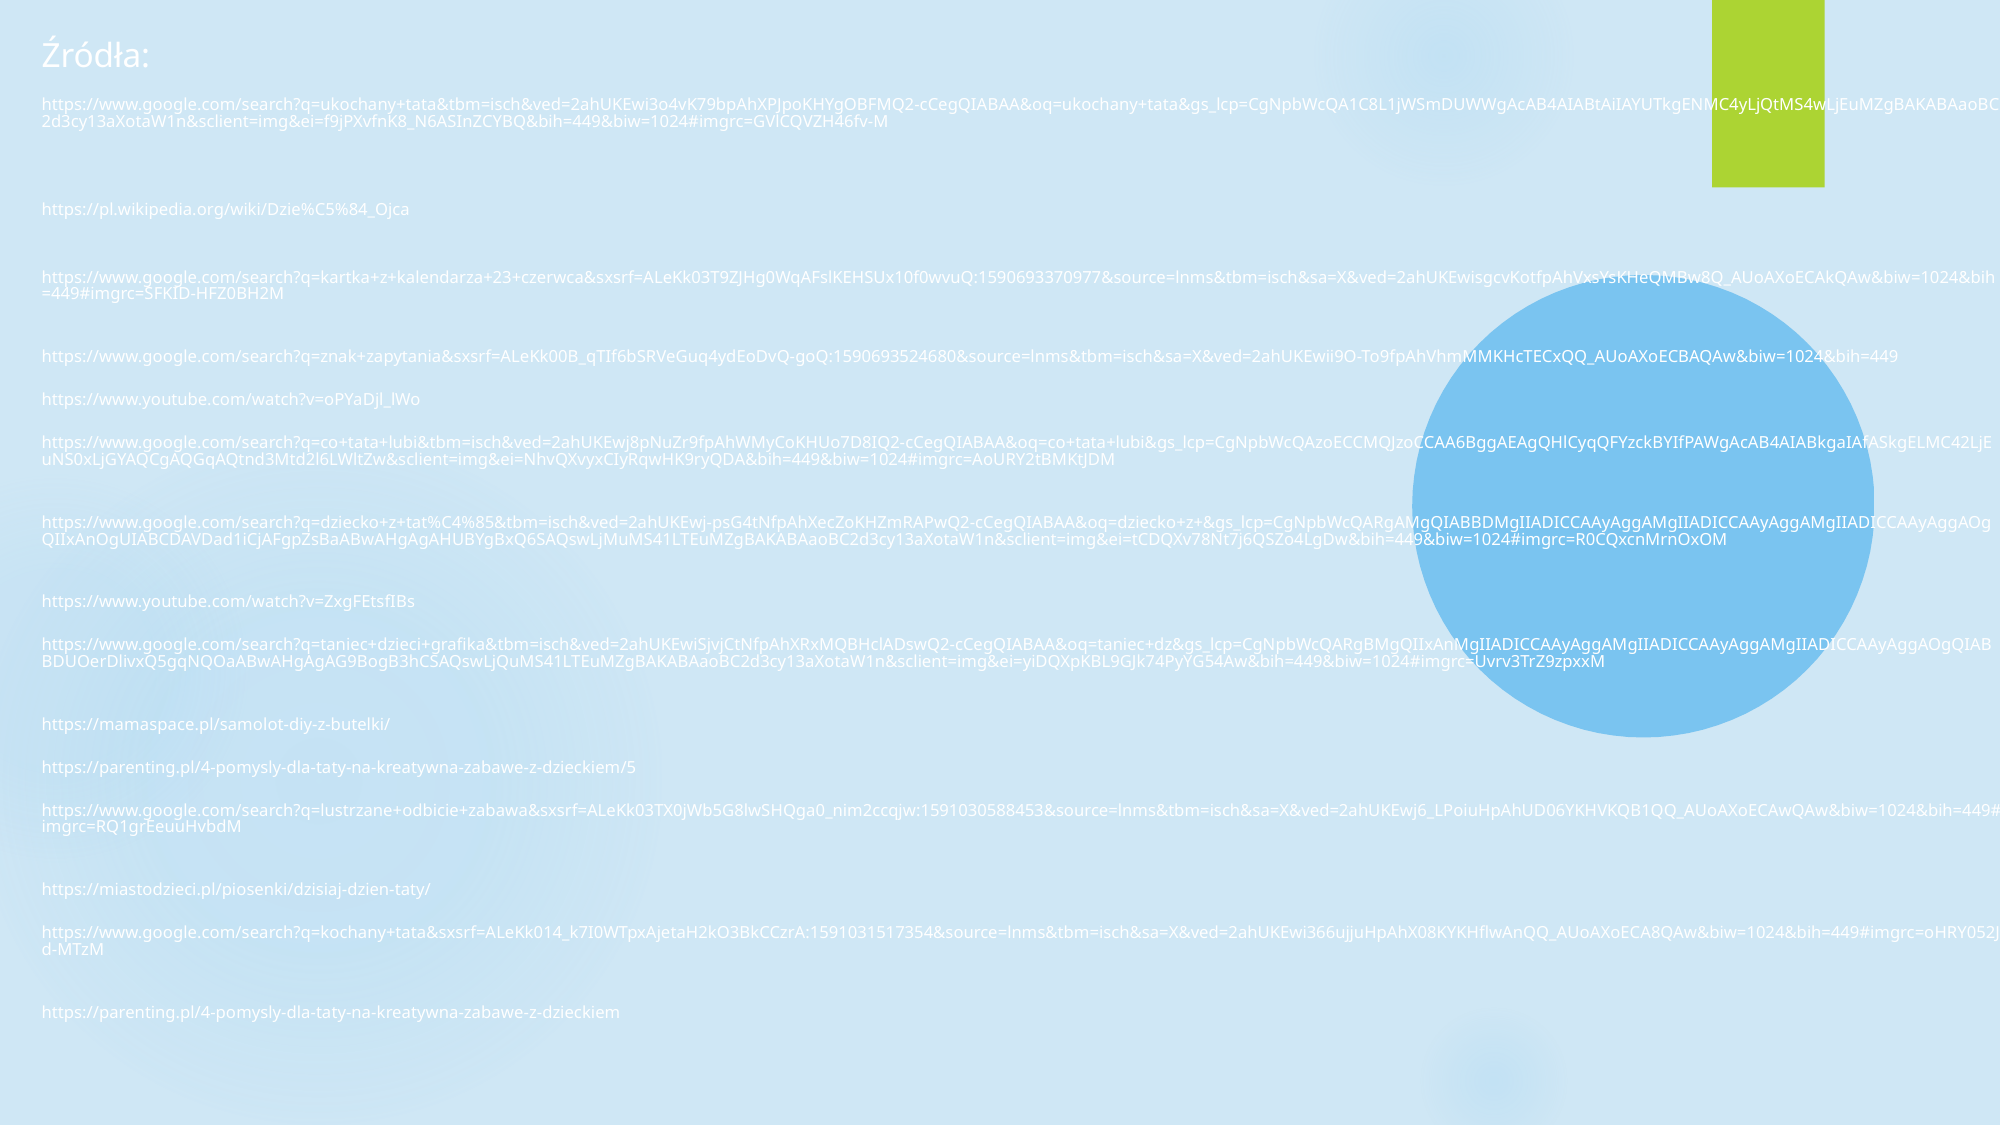

Źródła:
https://www.google.com/search?q=ukochany+tata&tbm=isch&ved=2ahUKEwi3o4vK79bpAhXPJpoKHYgOBFMQ2-cCegQIABAA&oq=ukochany+tata&gs_lcp=CgNpbWcQA1C8L1jWSmDUWWgAcAB4AIABtAiIAYUTkgENMC4yLjQtMS4wLjEuMZgBAKABAaoBC2d3cy13aXotaW1n&sclient=img&ei=f9jPXvfnK8_N6ASInZCYBQ&bih=449&biw=1024#imgrc=GVlCQVZH46fv-M
https://pl.wikipedia.org/wiki/Dzie%C5%84_Ojca
https://www.google.com/search?q=kartka+z+kalendarza+23+czerwca&sxsrf=ALeKk03T9ZJHg0WqAFslKEHSUx10f0wvuQ:1590693370977&source=lnms&tbm=isch&sa=X&ved=2ahUKEwisgcvKotfpAhVxsYsKHeQMBw8Q_AUoAXoECAkQAw&biw=1024&bih=449#imgrc=SFKID-HFZ0BH2M
https://www.google.com/search?q=znak+zapytania&sxsrf=ALeKk00B_qTIf6bSRVeGuq4ydEoDvQ-goQ:1590693524680&source=lnms&tbm=isch&sa=X&ved=2ahUKEwii9O-To9fpAhVhmMMKHcTECxQQ_AUoAXoECBAQAw&biw=1024&bih=449
https://www.youtube.com/watch?v=oPYaDjl_lWo
https://www.google.com/search?q=co+tata+lubi&tbm=isch&ved=2ahUKEwj8pNuZr9fpAhWMyCoKHUo7D8IQ2-cCegQIABAA&oq=co+tata+lubi&gs_lcp=CgNpbWcQAzoECCMQJzoCCAA6BggAEAgQHlCyqQFYzckBYIfPAWgAcAB4AIABkgaIAfASkgELMC42LjEuNS0xLjGYAQCgAQGqAQtnd3Mtd2l6LWltZw&sclient=img&ei=NhvQXvyxCIyRqwHK9ryQDA&bih=449&biw=1024#imgrc=AoURY2tBMKtJDM
https://www.google.com/search?q=dziecko+z+tat%C4%85&tbm=isch&ved=2ahUKEwj-psG4tNfpAhXecZoKHZmRAPwQ2-cCegQIABAA&oq=dziecko+z+&gs_lcp=CgNpbWcQARgAMgQIABBDMgIIADICCAAyAggAMgIIADICCAAyAggAMgIIADICCAAyAggAOgQIIxAnOgUIABCDAVDad1iCjAFgpZsBaABwAHgAgAHUBYgBxQ6SAQswLjMuMS41LTEuMZgBAKABAaoBC2d3cy13aXotaW1n&sclient=img&ei=tCDQXv78Nt7j6QSZo4LgDw&bih=449&biw=1024#imgrc=R0CQxcnMrnOxOM
https://www.youtube.com/watch?v=ZxgFEtsfIBs
https://www.google.com/search?q=taniec+dzieci+grafika&tbm=isch&ved=2ahUKEwiSjvjCtNfpAhXRxMQBHclADswQ2-cCegQIABAA&oq=taniec+dz&gs_lcp=CgNpbWcQARgBMgQIIxAnMgIIADICCAAyAggAMgIIADICCAAyAggAMgIIADICCAAyAggAOgQIABBDUOerDlivxQ5gqNQOaABwAHgAgAG9BogB3hCSAQswLjQuMS41LTEuMZgBAKABAaoBC2d3cy13aXotaW1n&sclient=img&ei=yiDQXpKBL9GJk74PyYG54Aw&bih=449&biw=1024#imgrc=Uvrv3TrZ9zpxxM
https://mamaspace.pl/samolot-diy-z-butelki/
https://parenting.pl/4-pomysly-dla-taty-na-kreatywna-zabawe-z-dzieckiem/5
https://www.google.com/search?q=lustrzane+odbicie+zabawa&sxsrf=ALeKk03TX0jWb5G8lwSHQga0_nim2ccqjw:1591030588453&source=lnms&tbm=isch&sa=X&ved=2ahUKEwj6_LPoiuHpAhUD06YKHVKQB1QQ_AUoAXoECAwQAw&biw=1024&bih=449#imgrc=RQ1grEeuuHvbdM
https://miastodzieci.pl/piosenki/dzisiaj-dzien-taty/
https://www.google.com/search?q=kochany+tata&sxsrf=ALeKk014_k7I0WTpxAjetaH2kO3BkCCzrA:1591031517354&source=lnms&tbm=isch&sa=X&ved=2ahUKEwi366ujjuHpAhX08KYKHflwAnQQ_AUoAXoECA8QAw&biw=1024&bih=449#imgrc=oHRY052Jd-MTzM
https://parenting.pl/4-pomysly-dla-taty-na-kreatywna-zabawe-z-dzieckiem